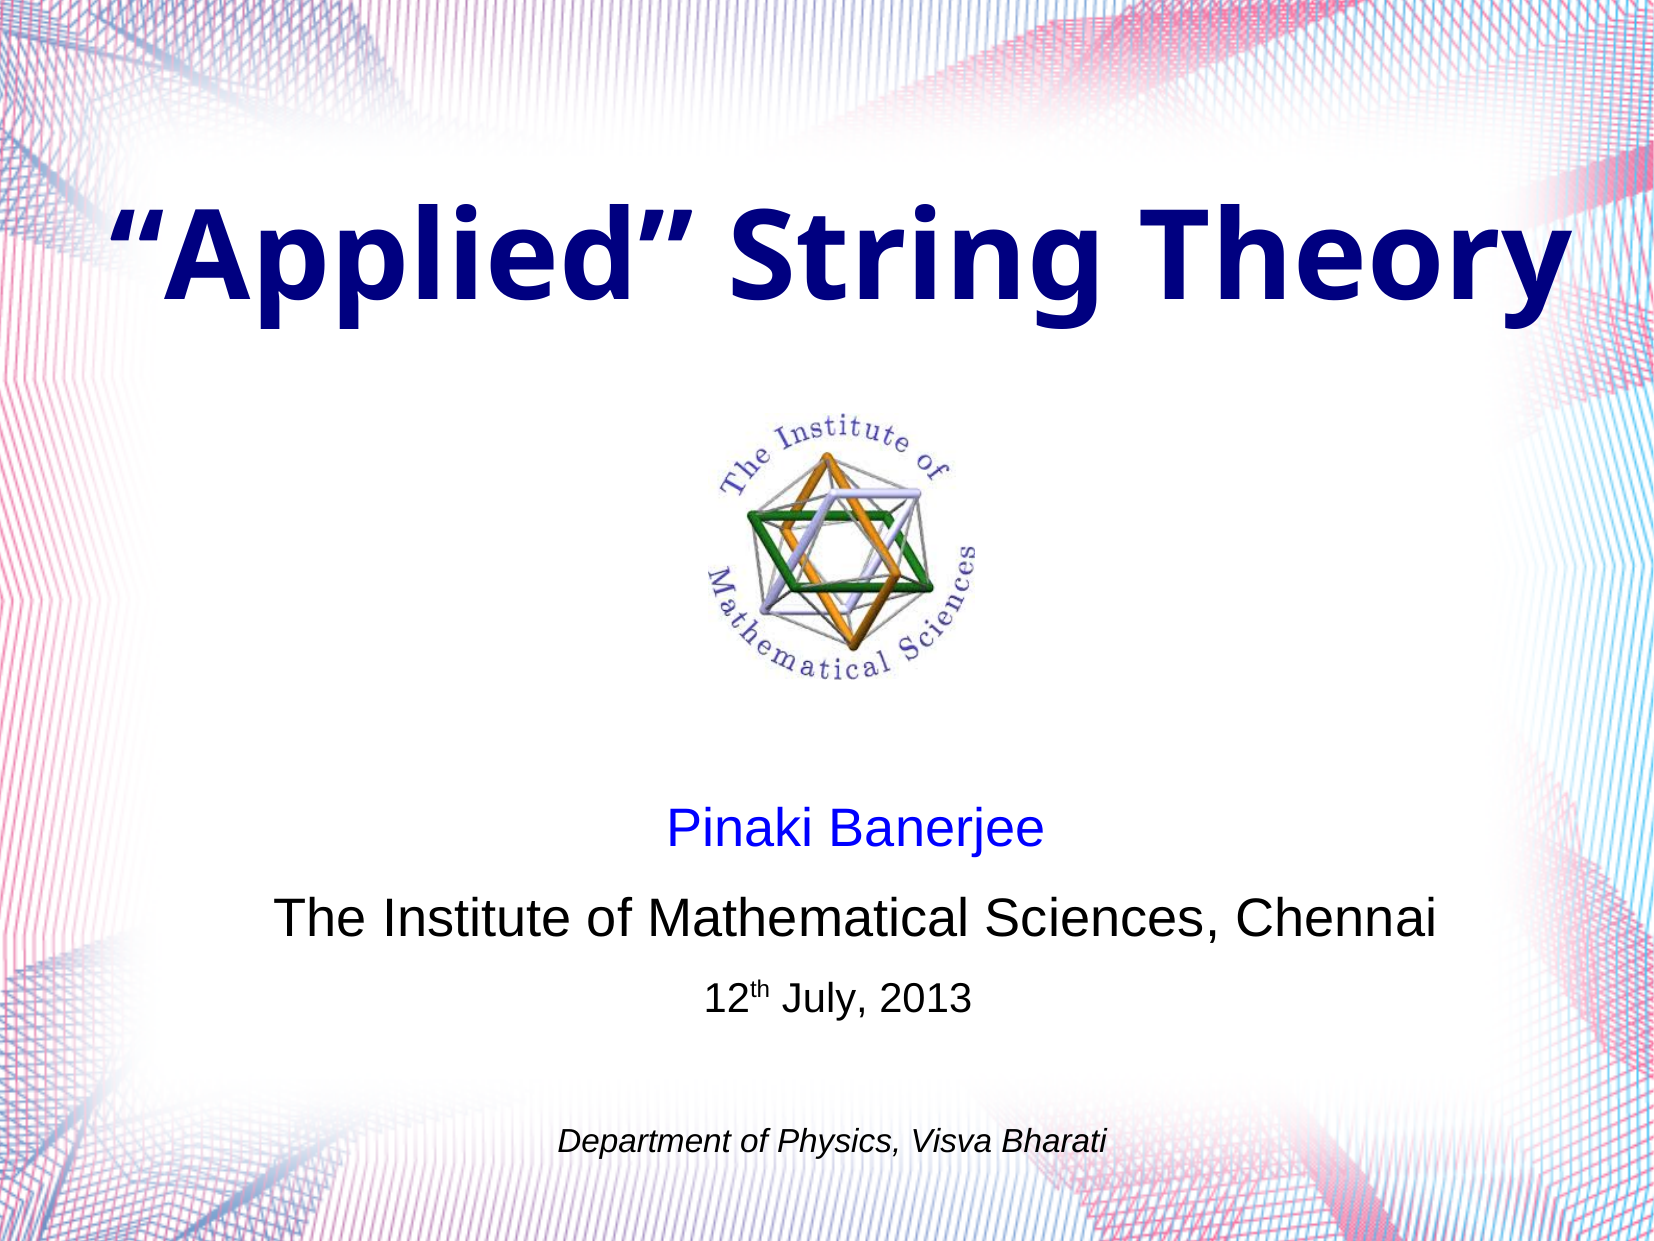

# “Applied” String Theory
Pinaki Banerjee
The Institute of Mathematical Sciences, Chennai
 12th July, 2013
 Department of Physics, Visva Bharati